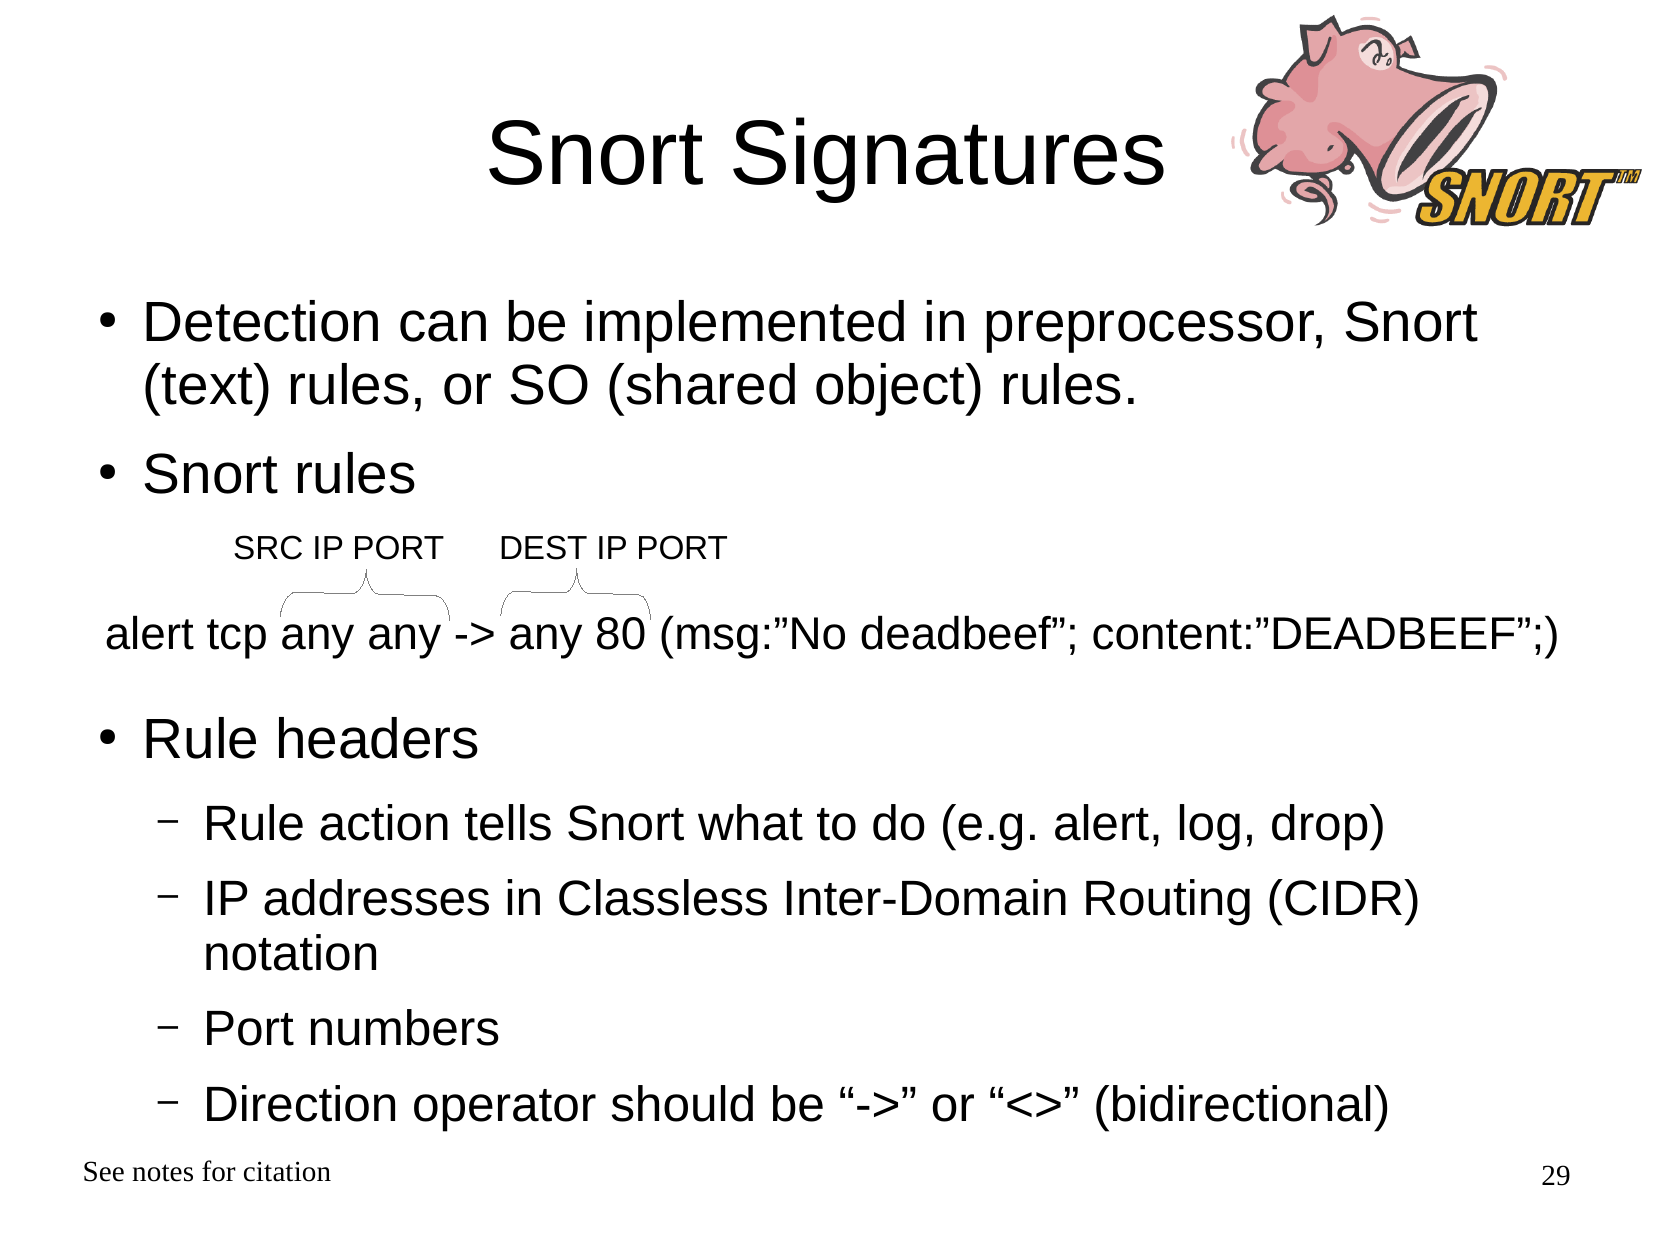

# Snort Signatures
Detection can be implemented in preprocessor, Snort (text) rules, or SO (shared object) rules.
Snort rules
Rule headers
Rule action tells Snort what to do (e.g. alert, log, drop)
IP addresses in Classless Inter-Domain Routing (CIDR) notation
Port numbers
Direction operator should be “->” or “<>” (bidirectional)
SRC IP PORT DEST IP PORT
alert tcp any any -> any 80 (msg:”No deadbeef”; content:”DEADBEEF”;)
See notes for citation
29